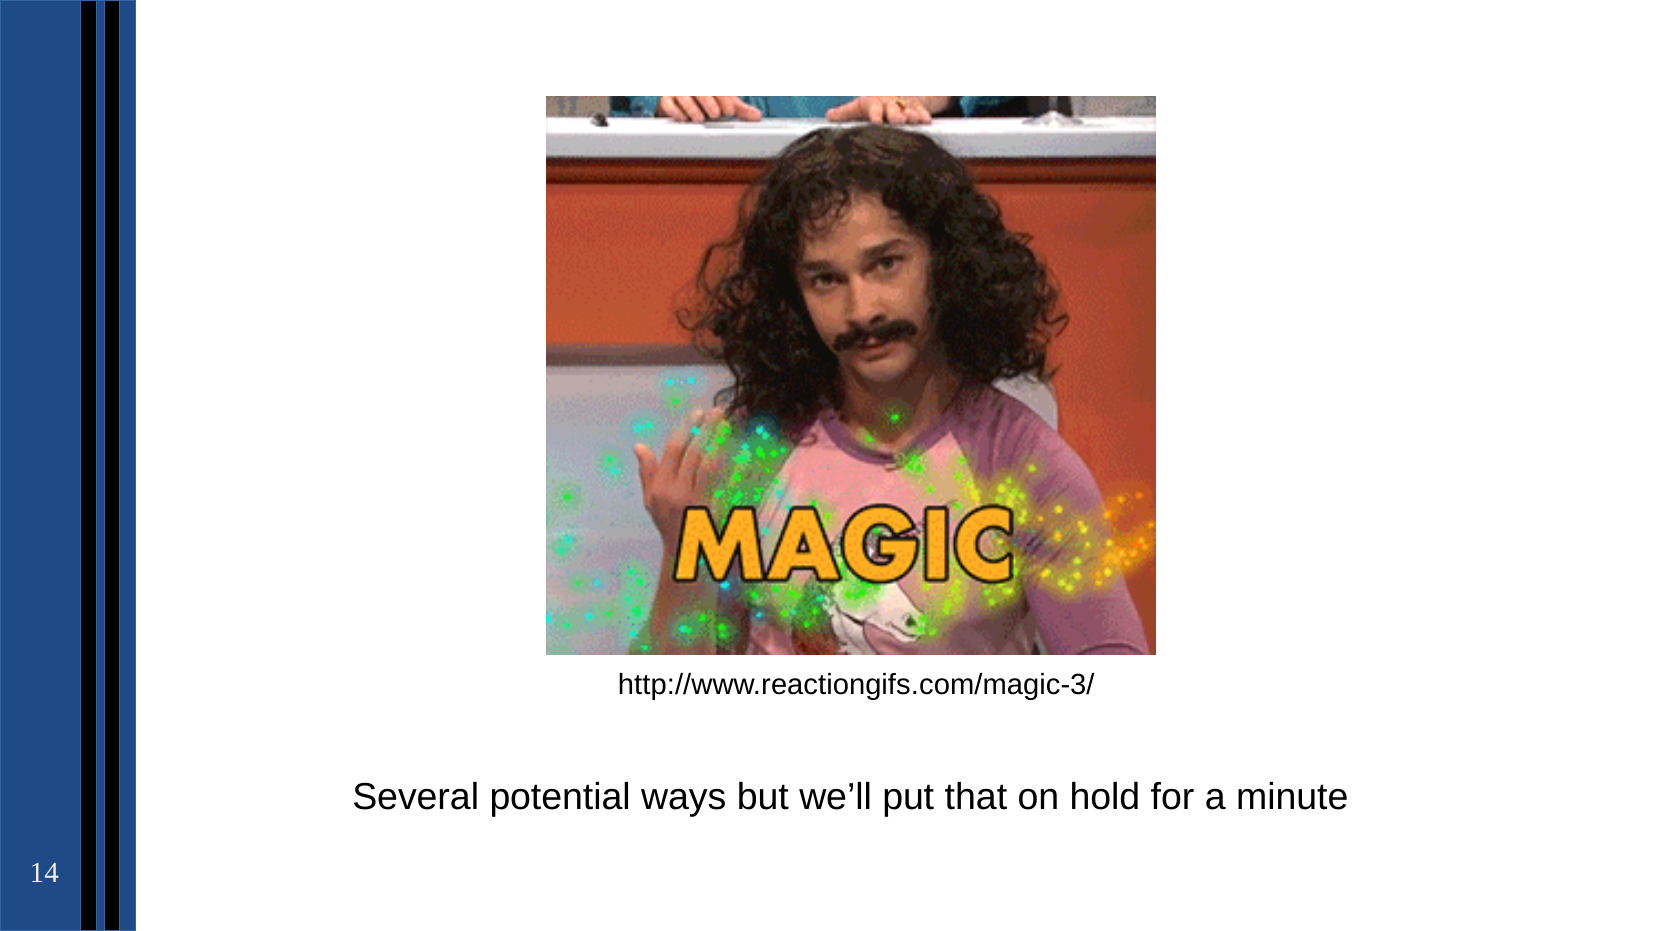

http://www.reactiongifs.com/magic-3/
Several potential ways but we’ll put that on hold for a minute
14